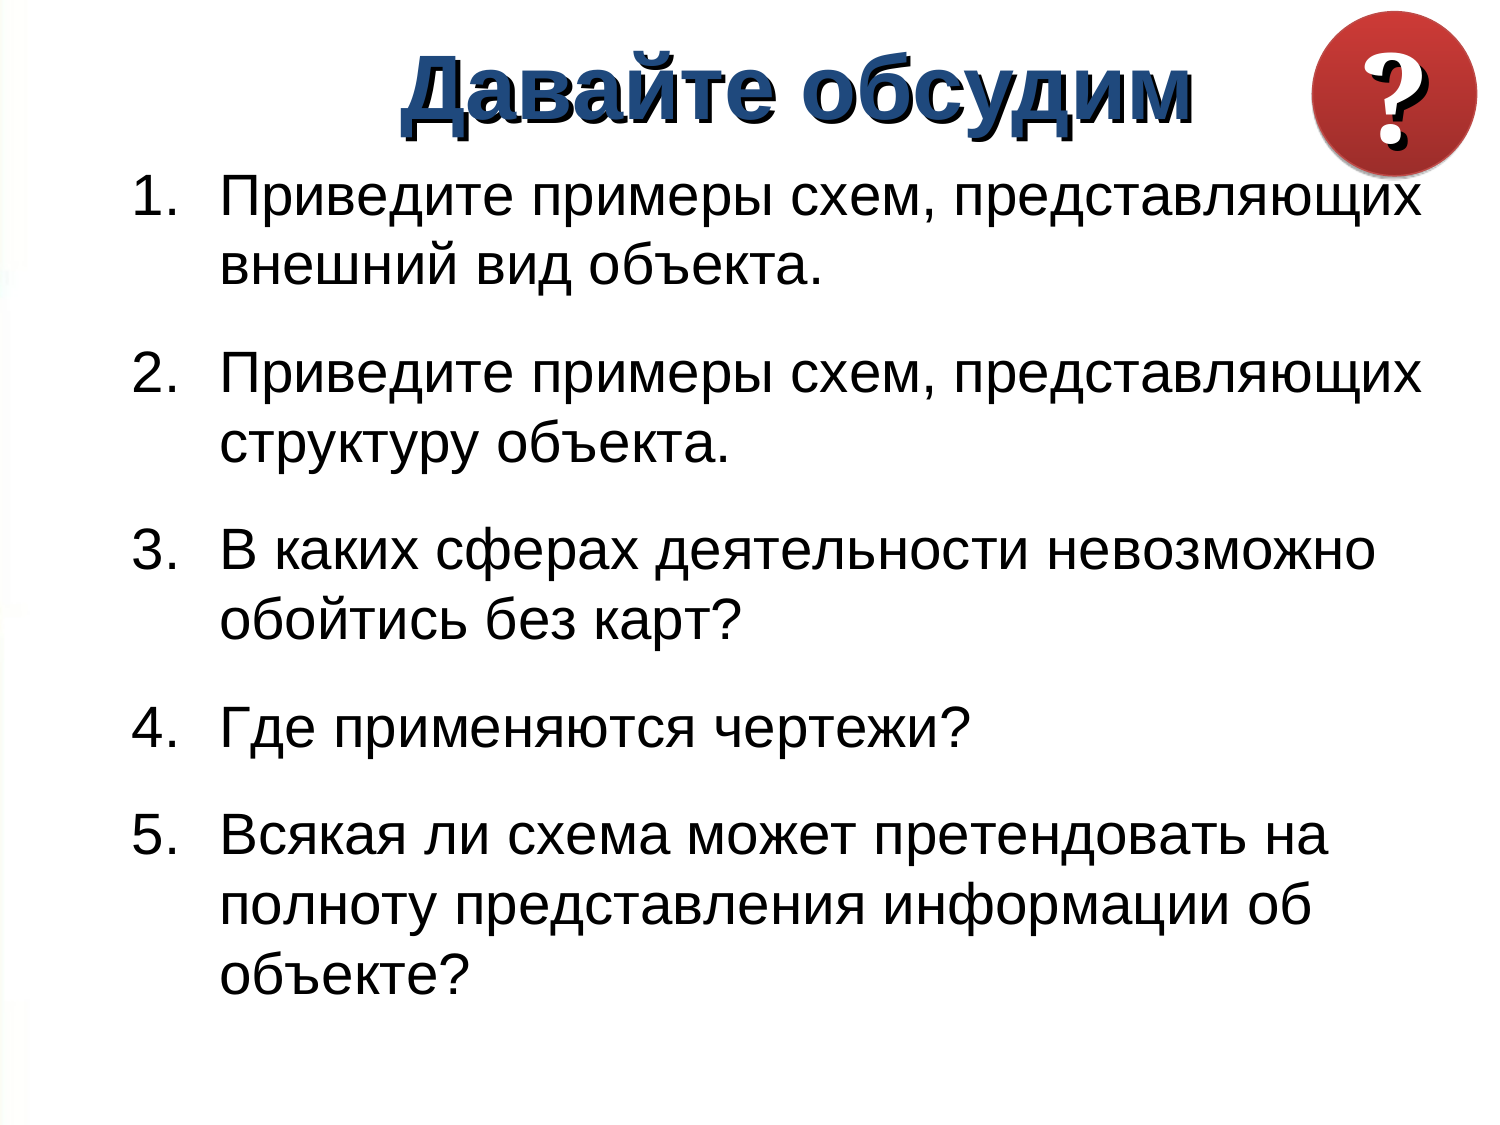

?
# Давайте обсудим
Приведите примеры схем, представляющих внешний вид объекта.
Приведите примеры схем, представляющих структуру объекта.
В каких сферах деятельности невозможно обойтись без карт?
Где применяются чертежи?
Всякая ли схема может претендовать на полноту представления информации об объекте?